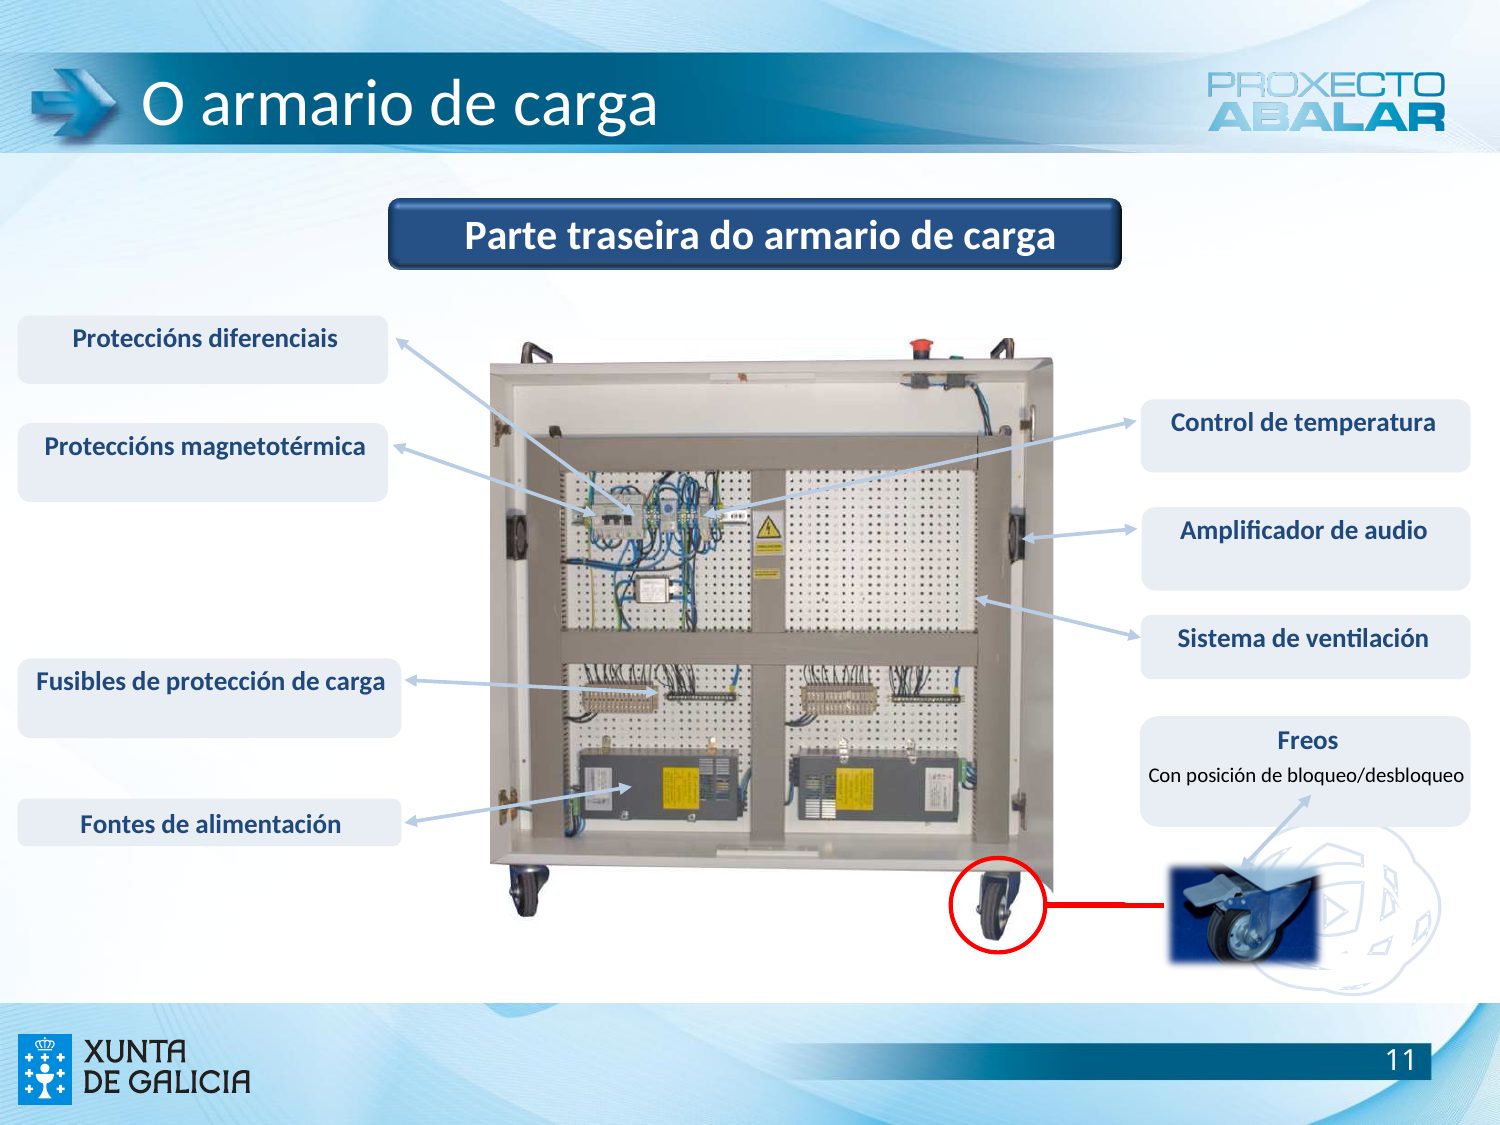

O armario de carga
Parte traseira do armario de carga
Proteccións diferenciais
Control de temperatura
Proteccións magnetotérmica
Amplificador de audio
Sistema de ventilación
Fusibles de protección de carga
Freos
Con posición de bloqueo/desbloqueo
Fontes de alimentación